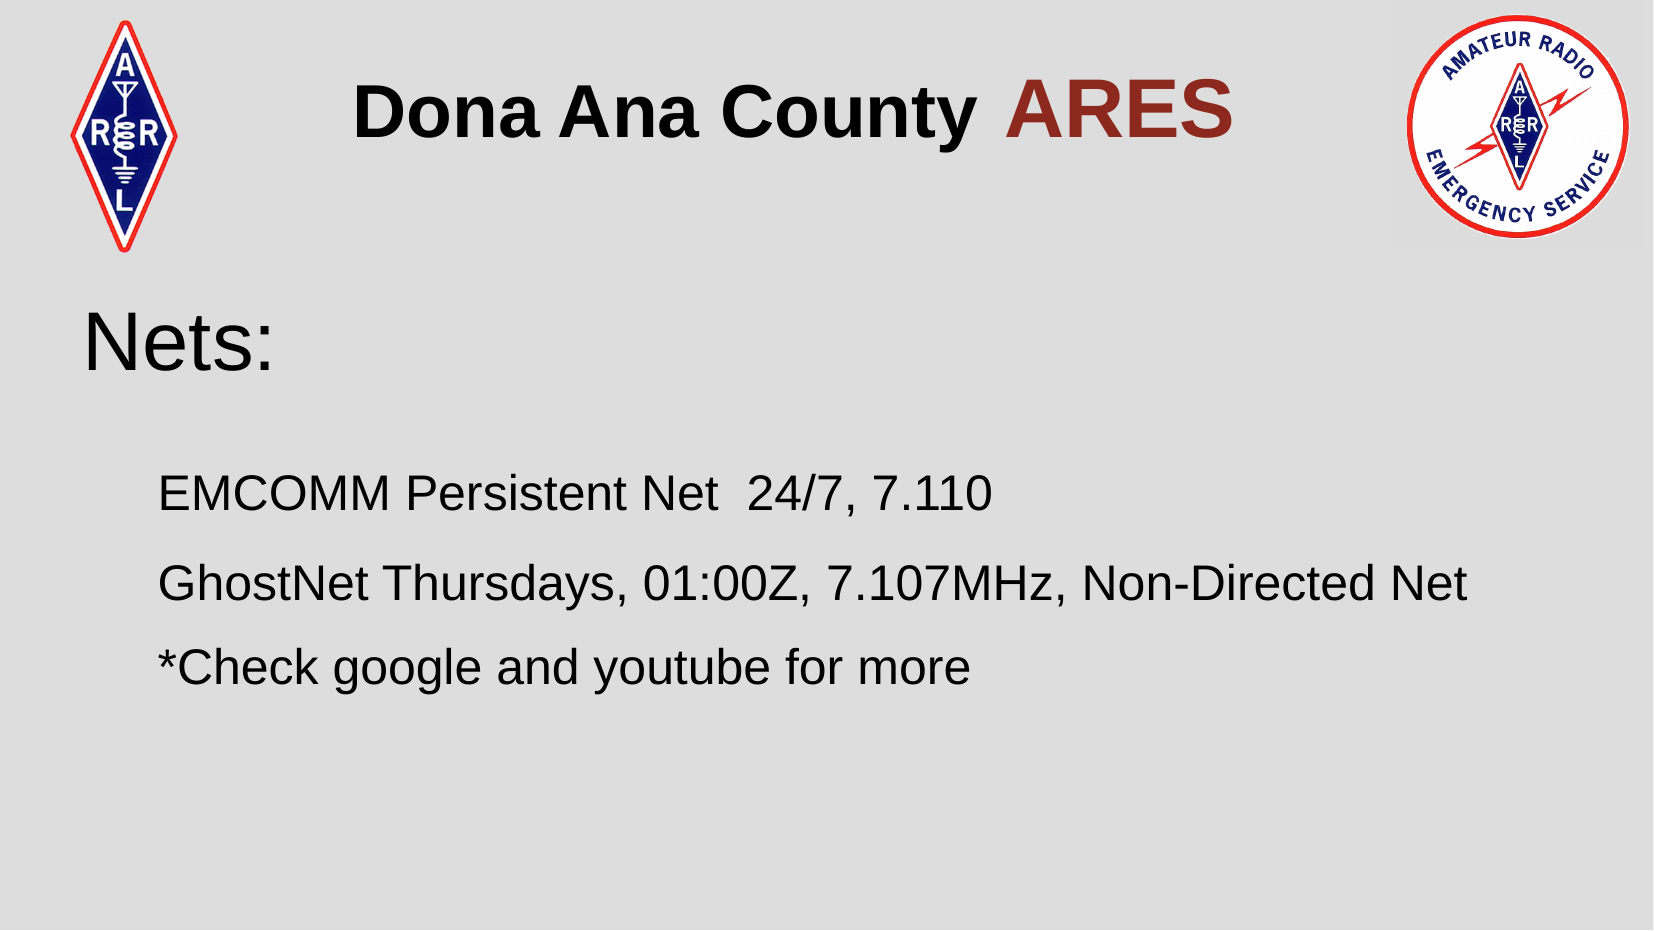

# Dona Ana County ARES
Nets:
	EMCOMM Persistent Net 24/7, 7.110
	GhostNet Thursdays, 01:00Z, 7.107MHz, Non-Directed Net
	*Check google and youtube for more